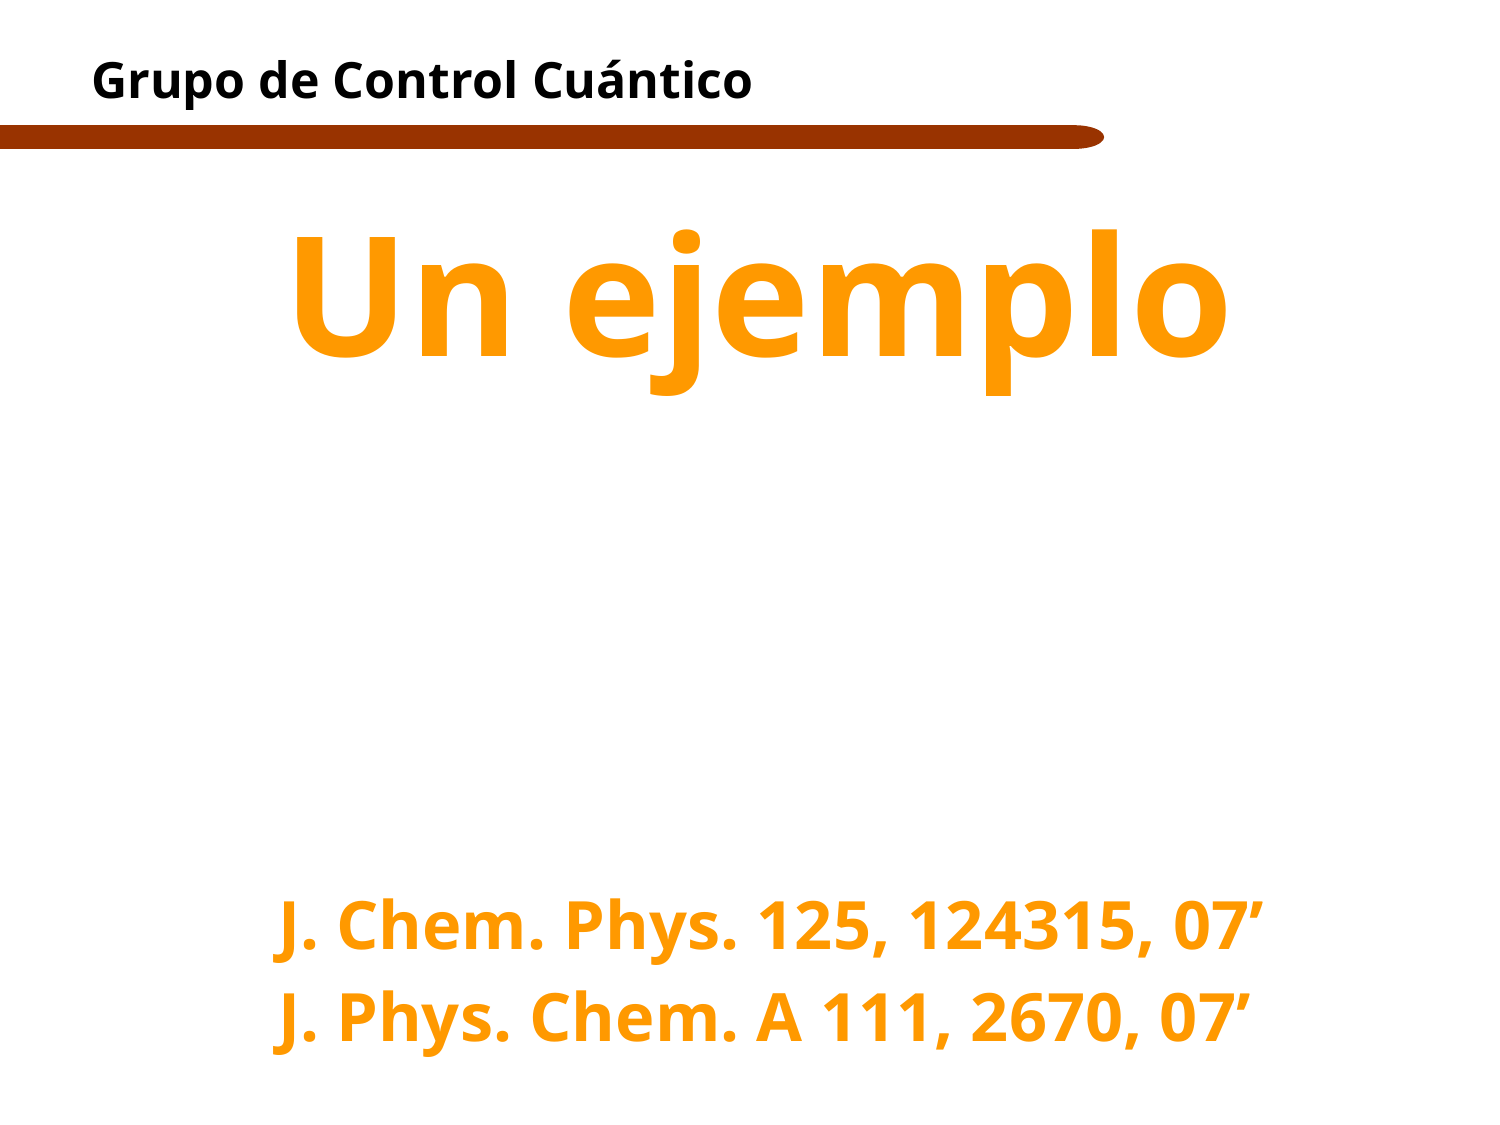

Grupo de Control Cuántico
Un ejemplo
J. Chem. Phys. 125, 124315, 07’
J. Phys. Chem. A 111, 2670, 07’